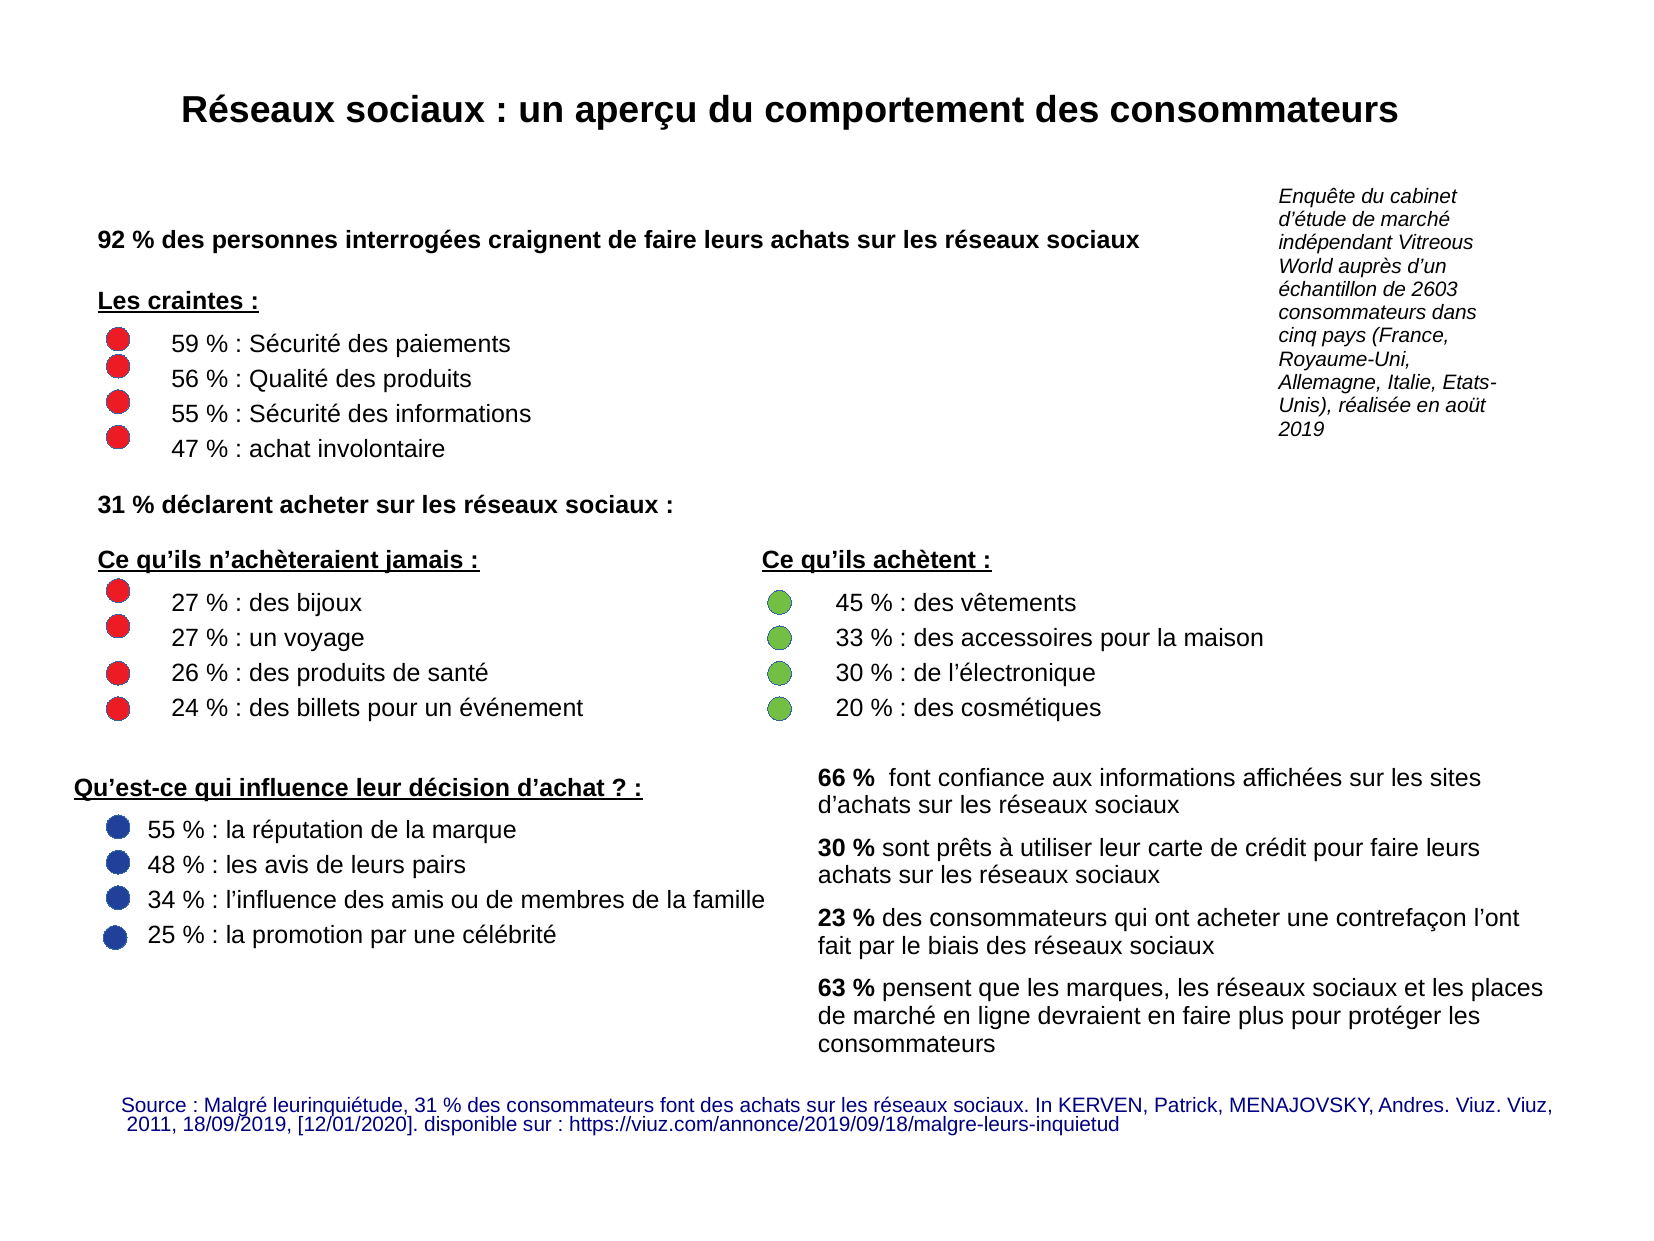

# Réseaux sociaux : un aperçu du comportement des consommateurs
92 % des personnes interrogées craignent de faire leurs achats sur les réseaux sociaux
Les craintes :
	59 % : Sécurité des paiements
	56 % : Qualité des produits
	55 % : Sécurité des informations
	47 % : achat involontaire
31 % déclarent acheter sur les réseaux sociaux :
Ce qu’ils n’achèteraient jamais :				Ce qu’ils achètent :
	27 % : des bijoux							45 % : des vêtements
	27 % : un voyage							33 % : des accessoires pour la maison
	26 % : des produits de santé					30 % : de l’électronique
	24 % : des billets pour un événement				20 % : des cosmétiques
Enquête du cabinet d’étude de marché indépendant Vitreous World auprès d’un échantillon de 2603 consommateurs dans cinq pays (France, Royaume-Uni, Allemagne, Italie, Etats-Unis), réalisée en aoüt 2019
66 %  font confiance aux informations affichées sur les sites d’achats sur les réseaux sociaux
30 % sont prêts à utiliser leur carte de crédit pour faire leurs achats sur les réseaux sociaux
23 % des consommateurs qui ont acheter une contrefaçon l’ont fait par le biais des réseaux sociaux
63 % pensent que les marques, les réseaux sociaux et les places de marché en ligne devraient en faire plus pour protéger les consommateurs
Qu’est-ce qui influence leur décision d’achat ? :
	55 % : la réputation de la marque
	48 % : les avis de leurs pairs
	34 % : l’influence des amis ou de membres de la famille
	25 % : la promotion par une célébrité
Source : Malgré leurinquiétude, 31 % des consommateurs font des achats sur les réseaux sociaux. In KERVEN, Patrick, MENAJOVSKY, Andres. Viuz. Viuz, 2011, 18/09/2019, [12/01/2020]. disponible sur : https://viuz.com/annonce/2019/09/18/malgre-leurs-inquietud